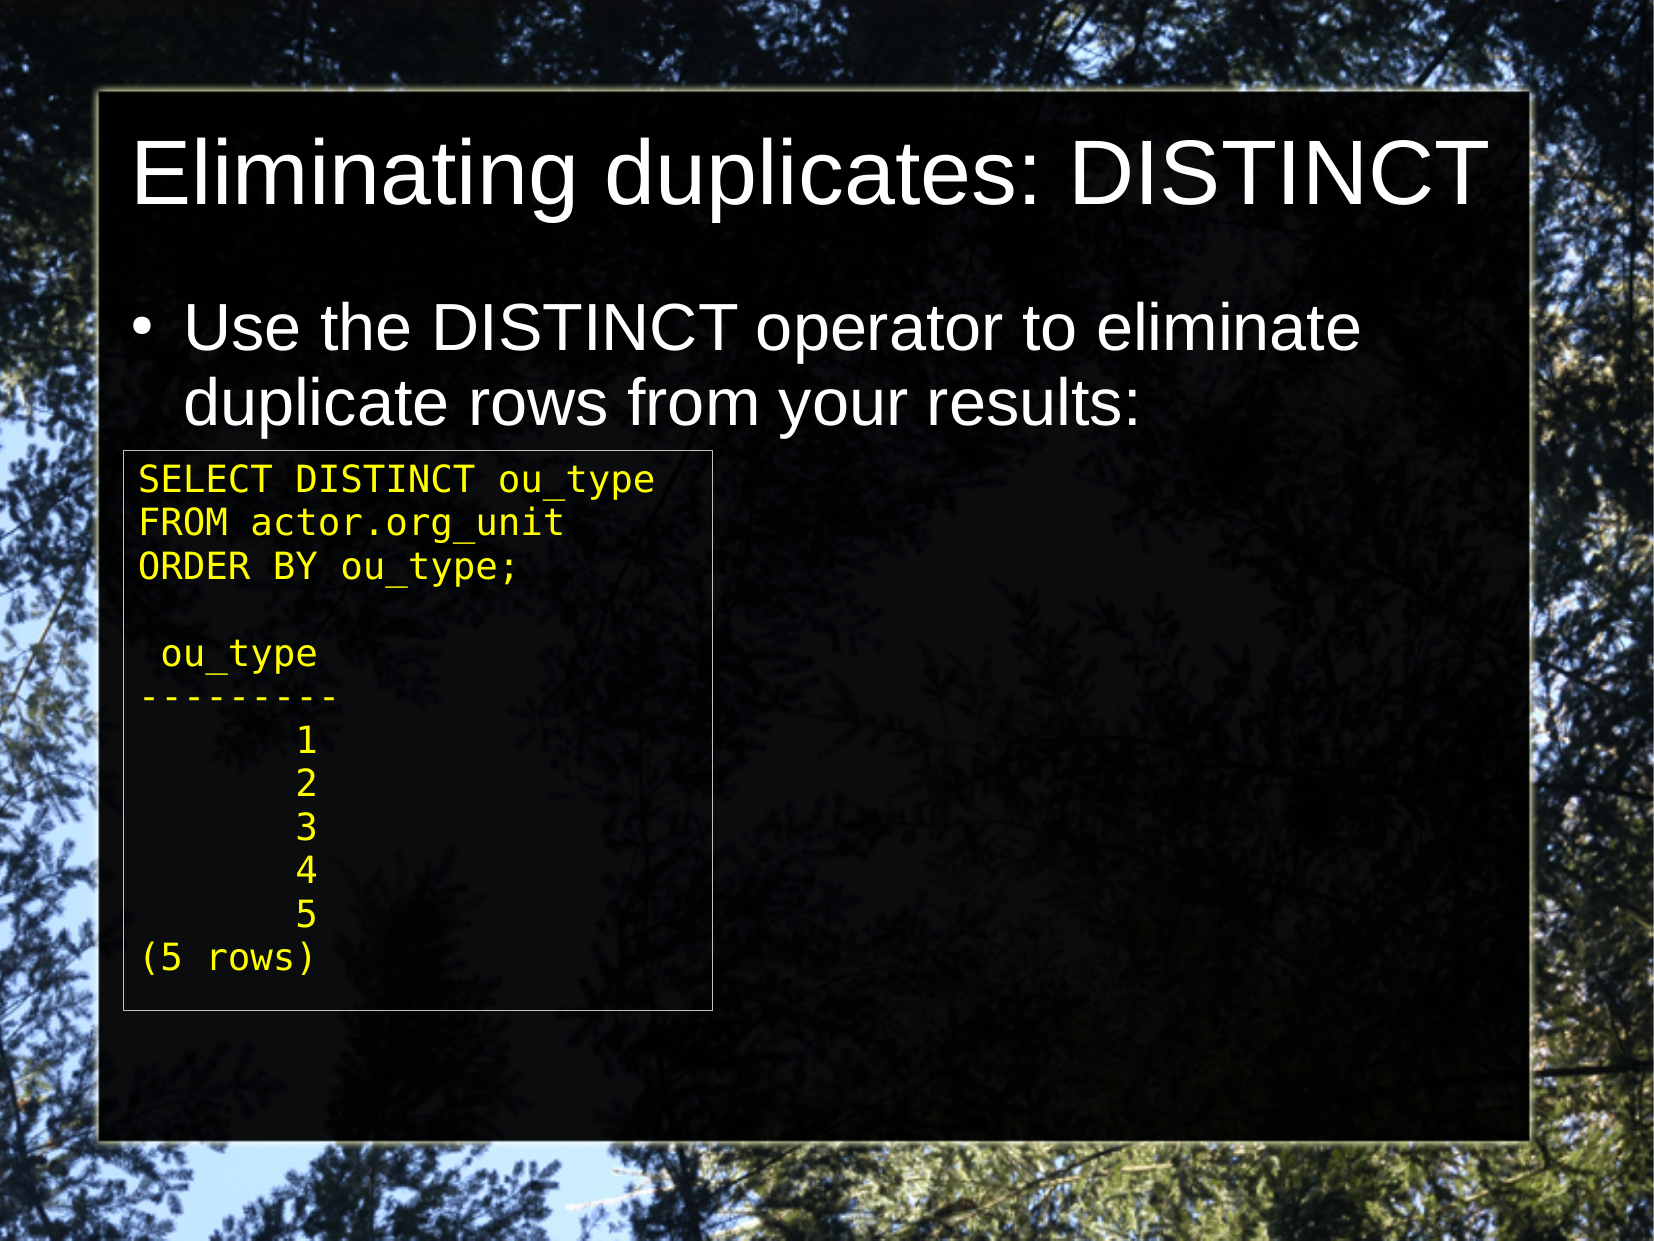

# Eliminating duplicates: DISTINCT
Use the DISTINCT operator to eliminate duplicate rows from your results:
SELECT DISTINCT ou_type
FROM actor.org_unit
ORDER BY ou_type;
 ou_type
---------
 1
 2
 3
 4
 5
(5 rows)